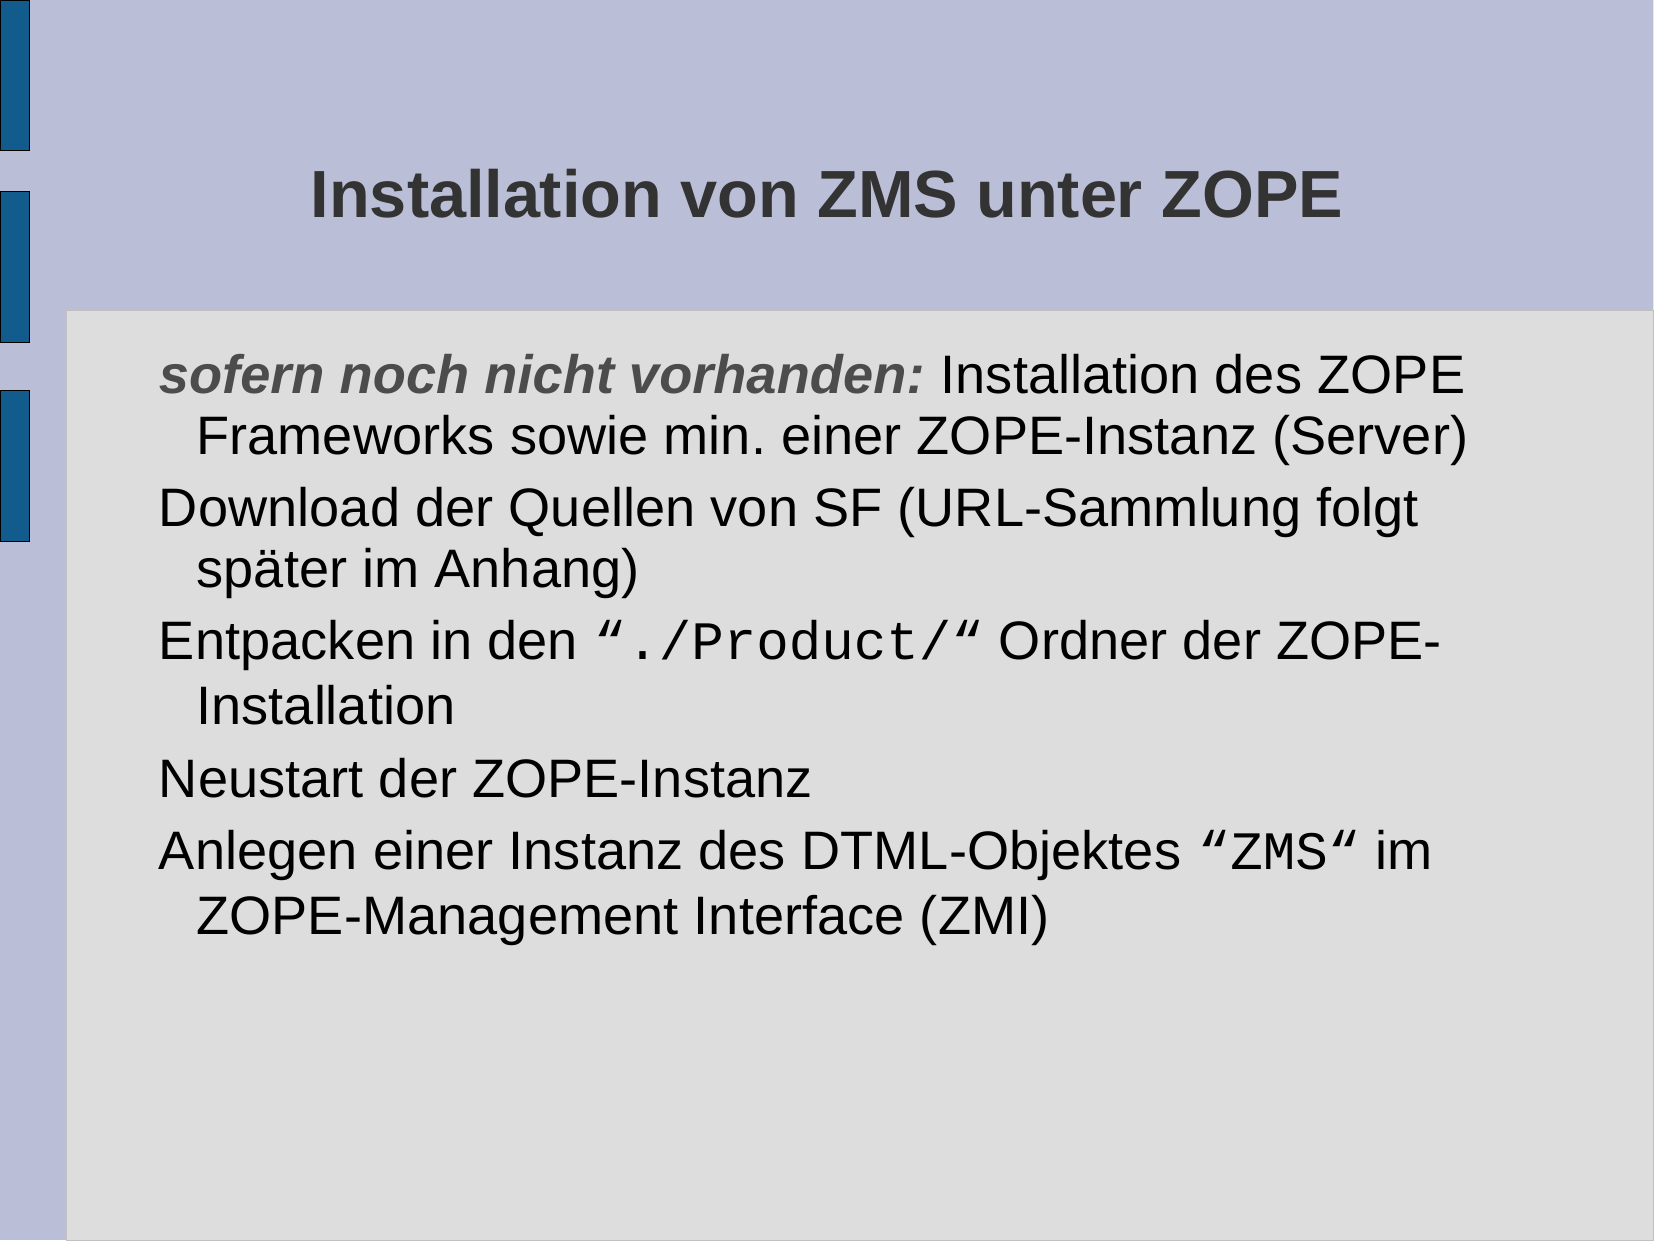

# Installation von ZMS unter ZOPE
sofern noch nicht vorhanden: Installation des ZOPE Frameworks sowie min. einer ZOPE-Instanz (Server)
Download der Quellen von SF (URL-Sammlung folgt später im Anhang)
Entpacken in den “./Product/“ Ordner der ZOPE-Installation
Neustart der ZOPE-Instanz
Anlegen einer Instanz des DTML-Objektes “ZMS“ im ZOPE-Management Interface (ZMI)